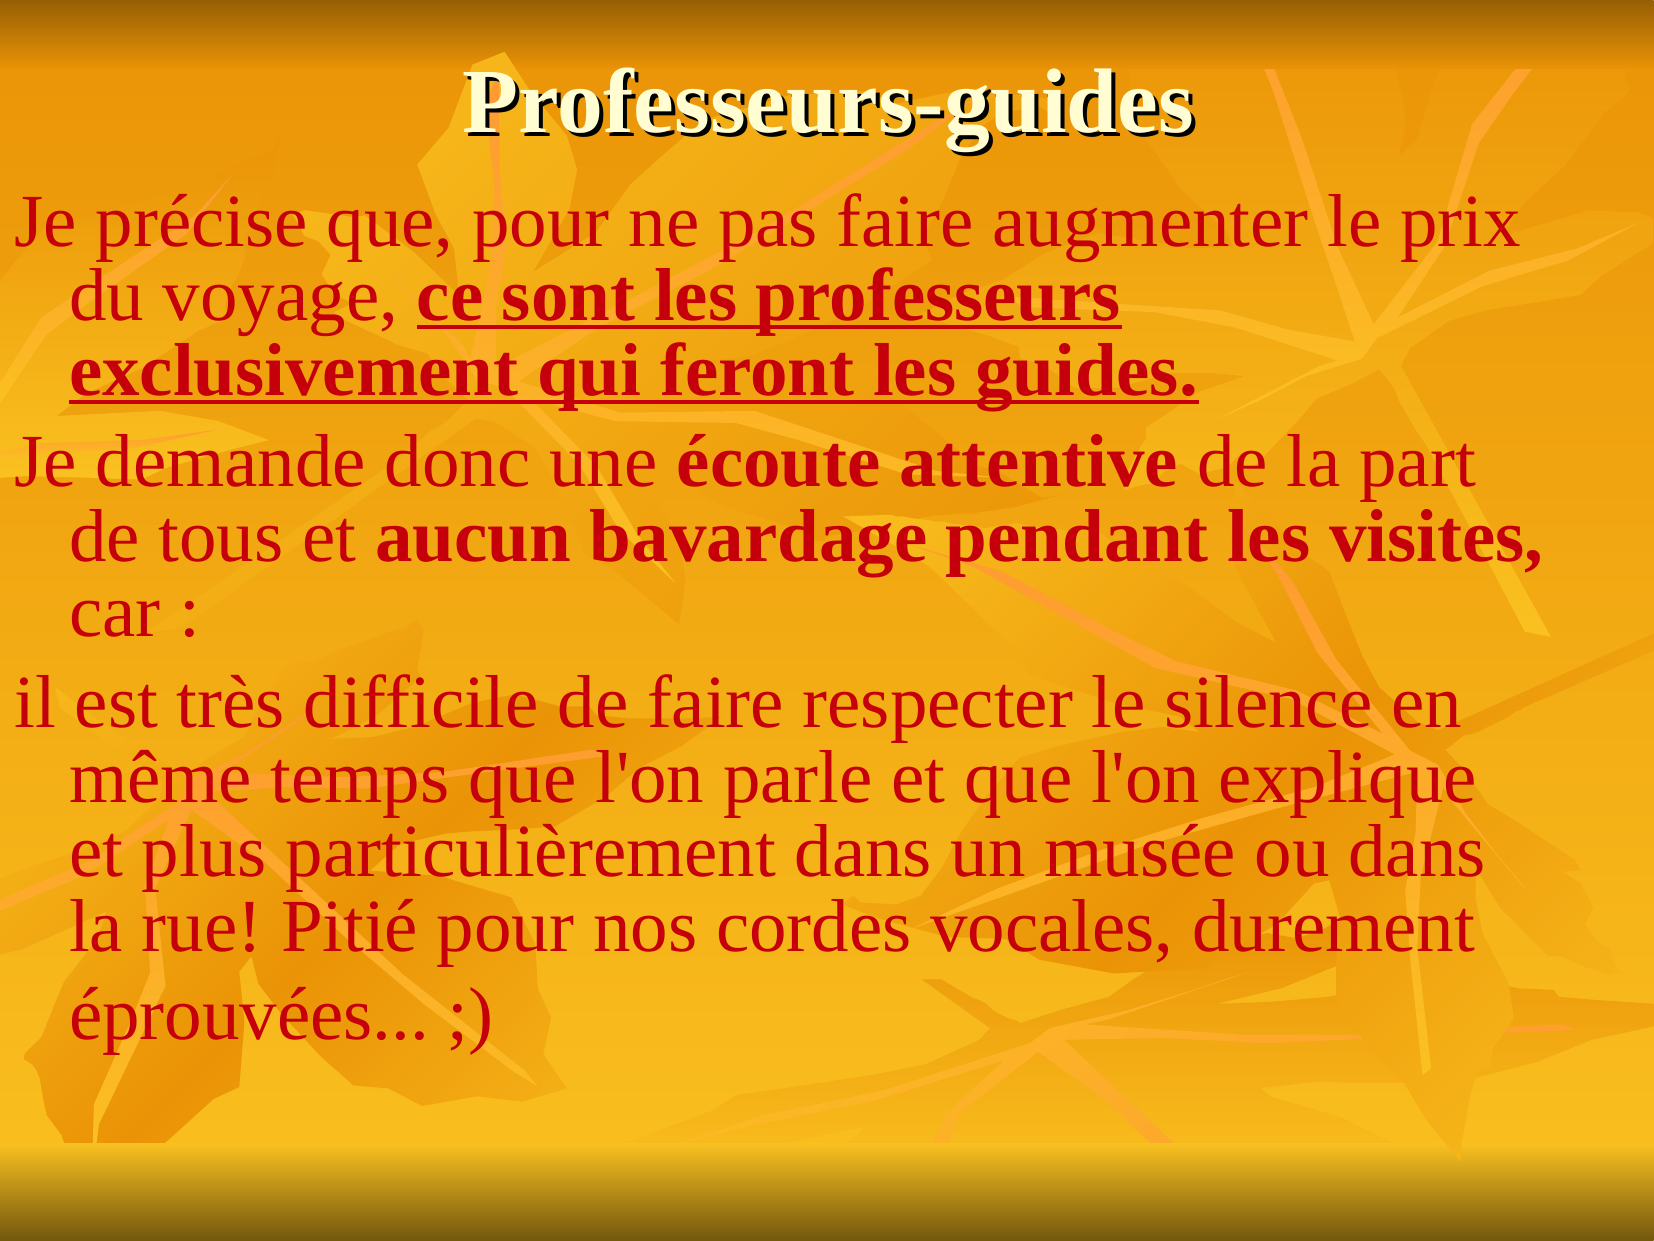

# Professeurs-guides
Je précise que, pour ne pas faire augmenter le prix du voyage, ce sont les professeurs exclusivement qui feront les guides.
Je demande donc une écoute attentive de la part de tous et aucun bavardage pendant les visites, car :
il est très difficile de faire respecter le silence en même temps que l'on parle et que l'on explique et plus particulièrement dans un musée ou dans la rue! Pitié pour nos cordes vocales, durement éprouvées... ;)‏